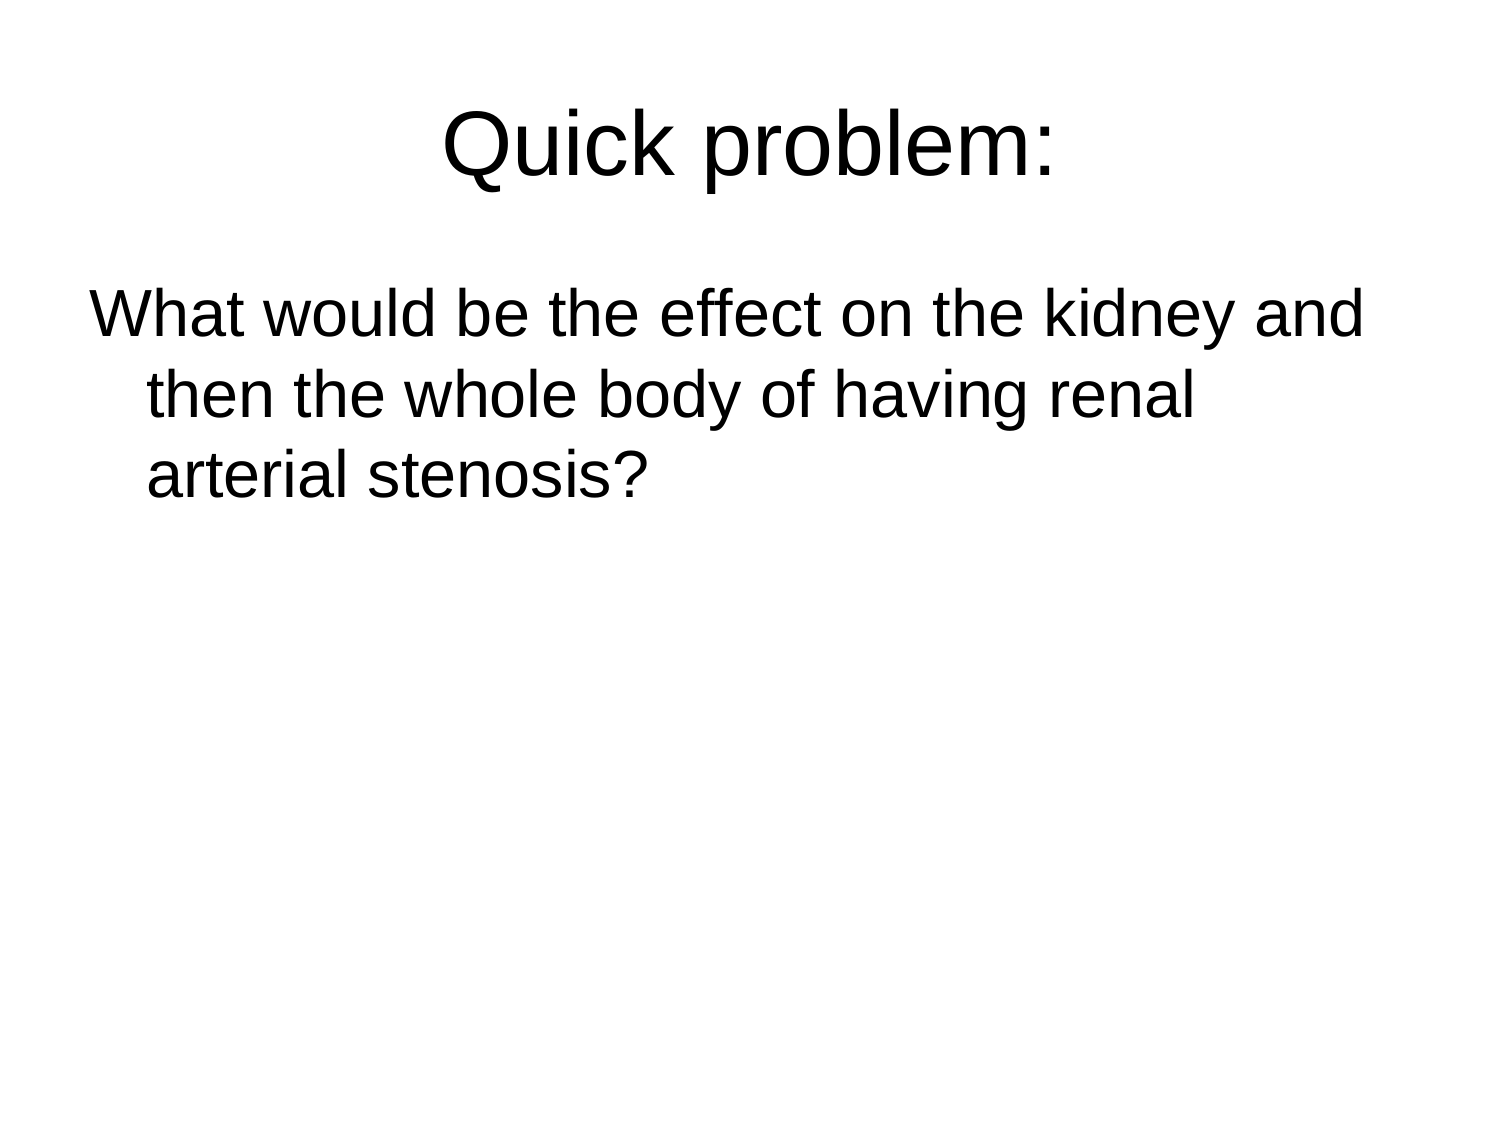

# Quick problem:
What would be the effect on the kidney and then the whole body of having renal arterial stenosis?